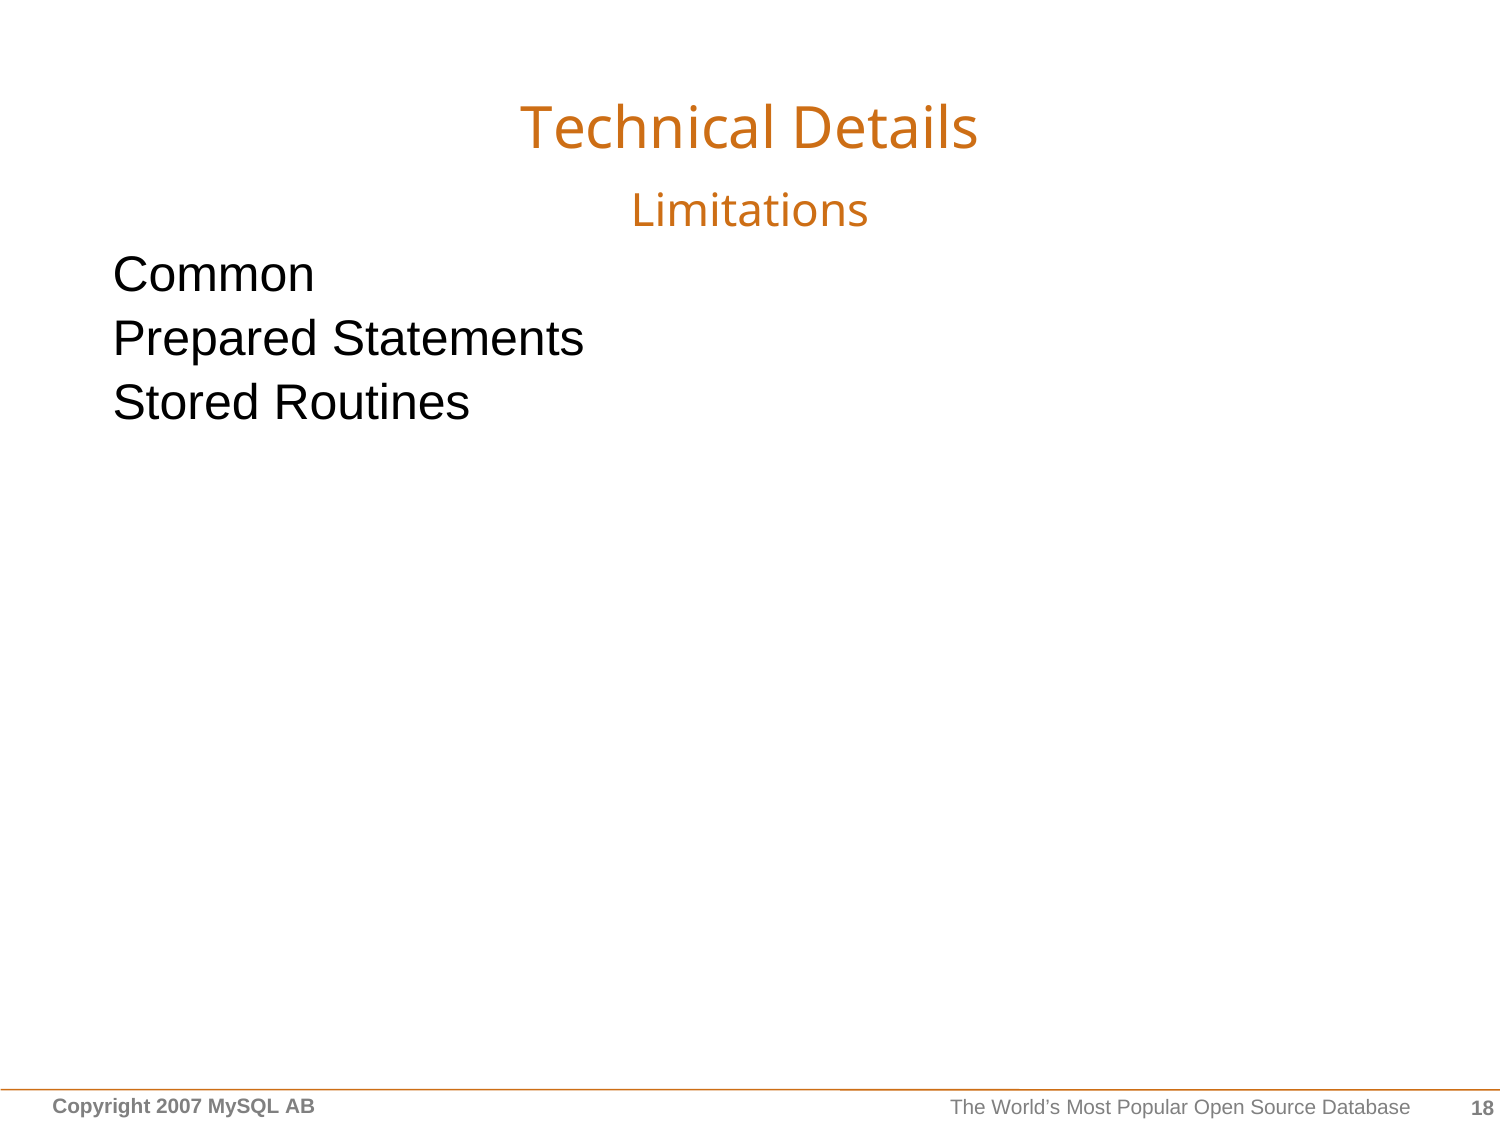

# Technical Details Limitations
Common
Prepared Statements
Stored Routines